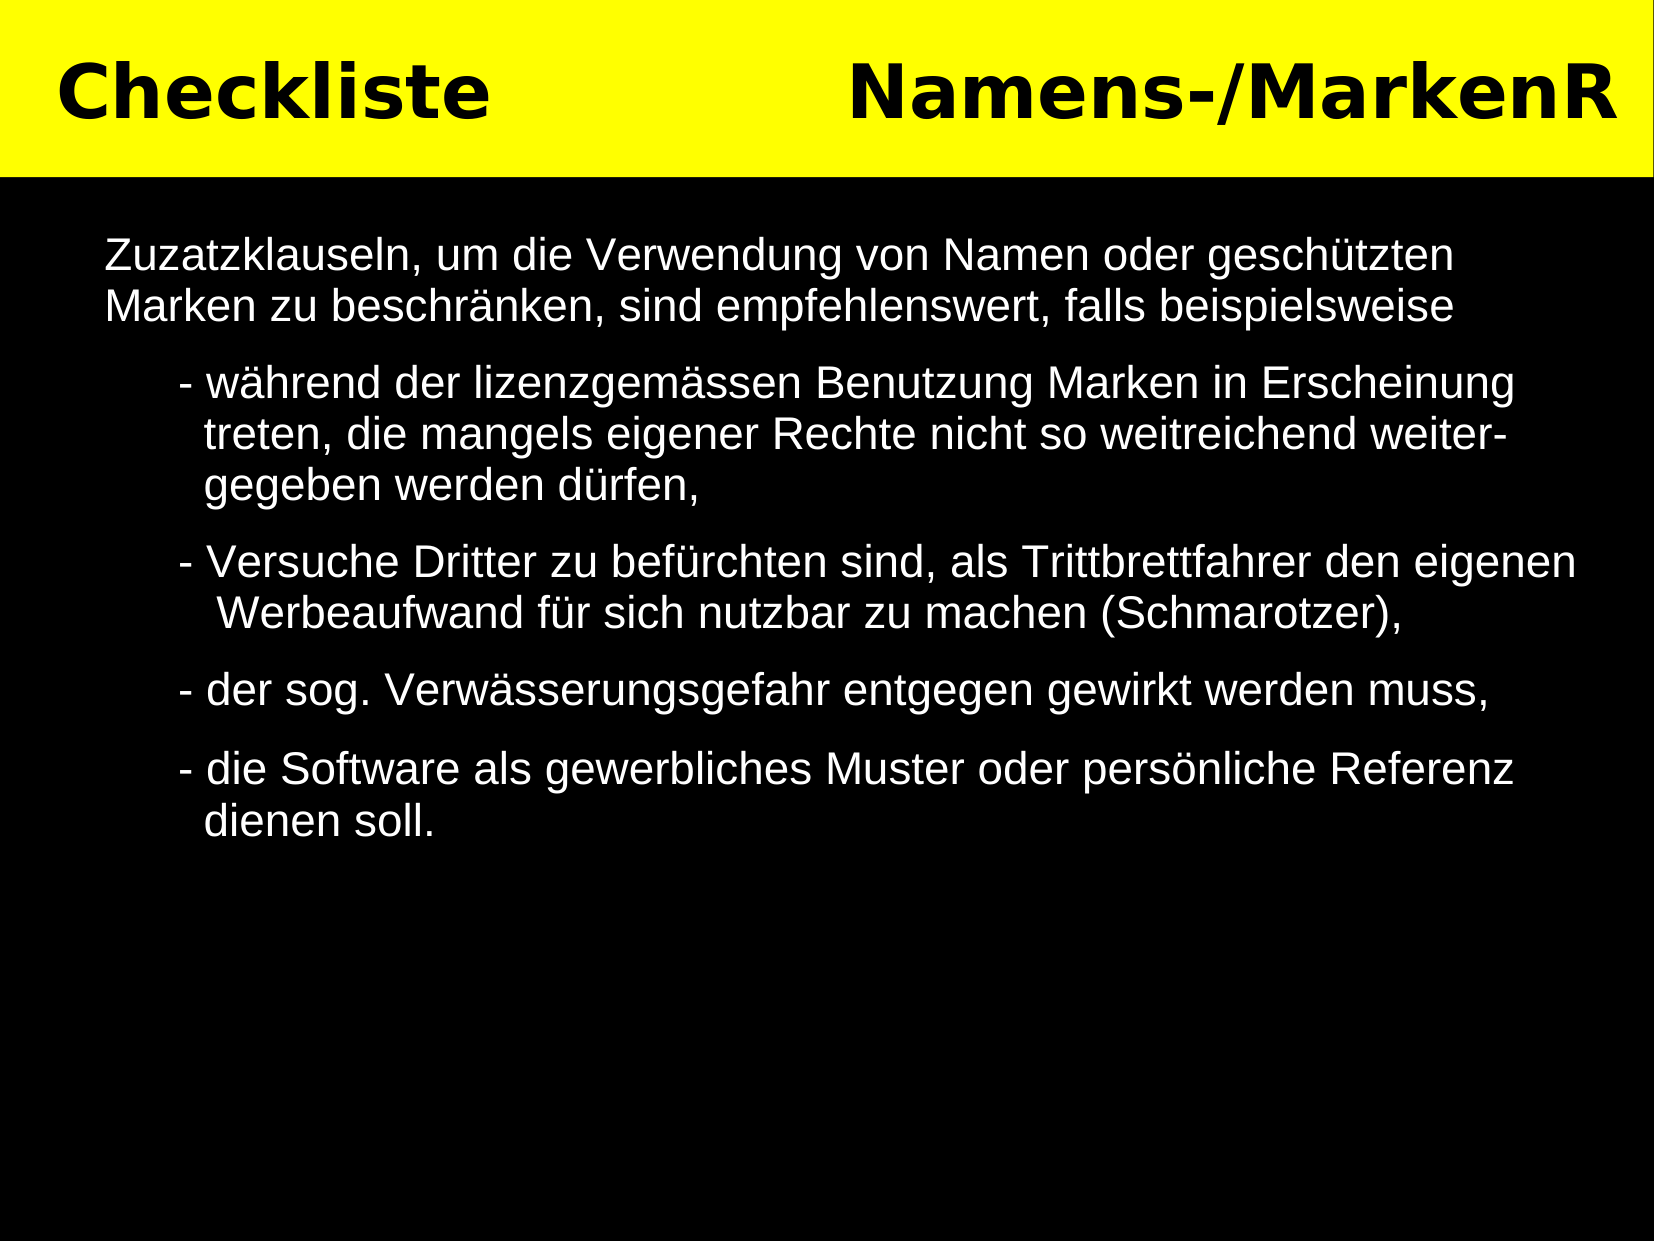

Checkliste					 Namens-/MarkenR
Zuzatzklauseln, um die Verwendung von Namen oder geschützten
Marken zu beschränken, sind empfehlenswert, falls beispielsweise
	- während der lizenzgemässen Benutzung Marken in Erscheinung
	 treten, die mangels eigener Rechte nicht so weitreichend weiter-
	 gegeben werden dürfen,
	- Versuche Dritter zu befürchten sind, als Trittbrettfahrer den eigenen
	 Werbeaufwand für sich nutzbar zu machen (Schmarotzer),
	- der sog. Verwässerungsgefahr entgegen gewirkt werden muss,
	- die Software als gewerbliches Muster oder persönliche Referenz
	 dienen soll.